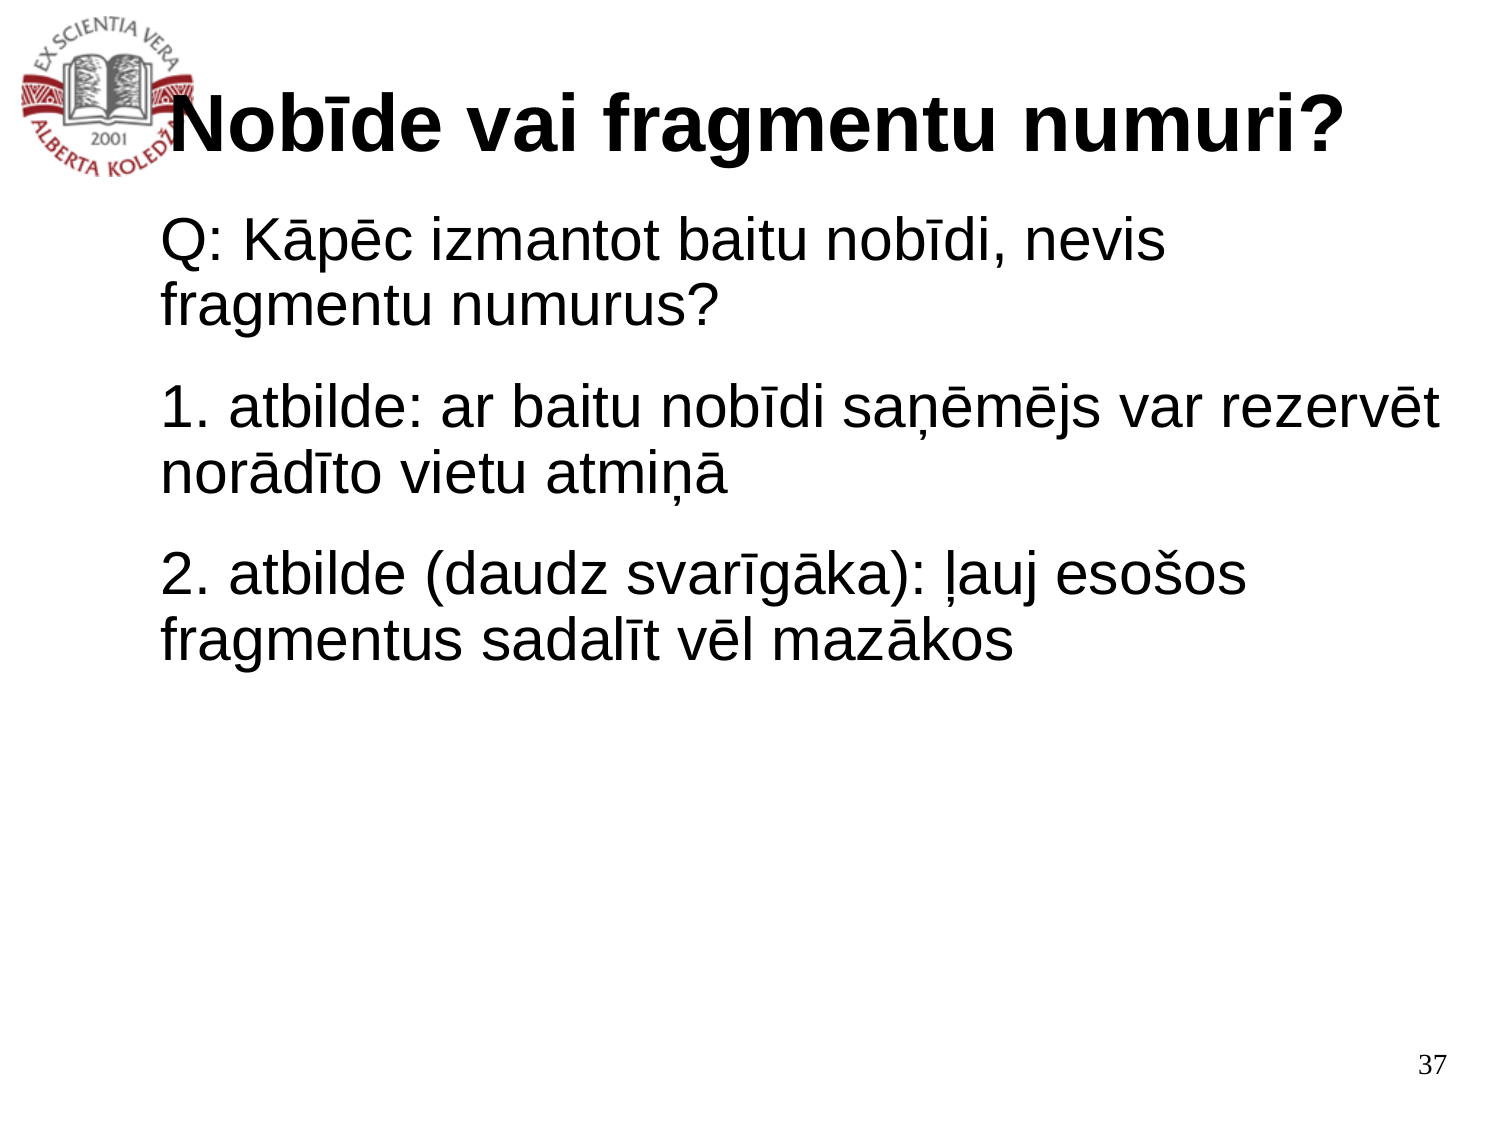

# Nobīde vai fragmentu numuri?
Q: Kāpēc izmantot baitu nobīdi, nevis fragmentu numurus?
1. atbilde: ar baitu nobīdi saņēmējs var rezervēt norādīto vietu atmiņā
2. atbilde (daudz svarīgāka): ļauj esošos fragmentus sadalīt vēl mazākos